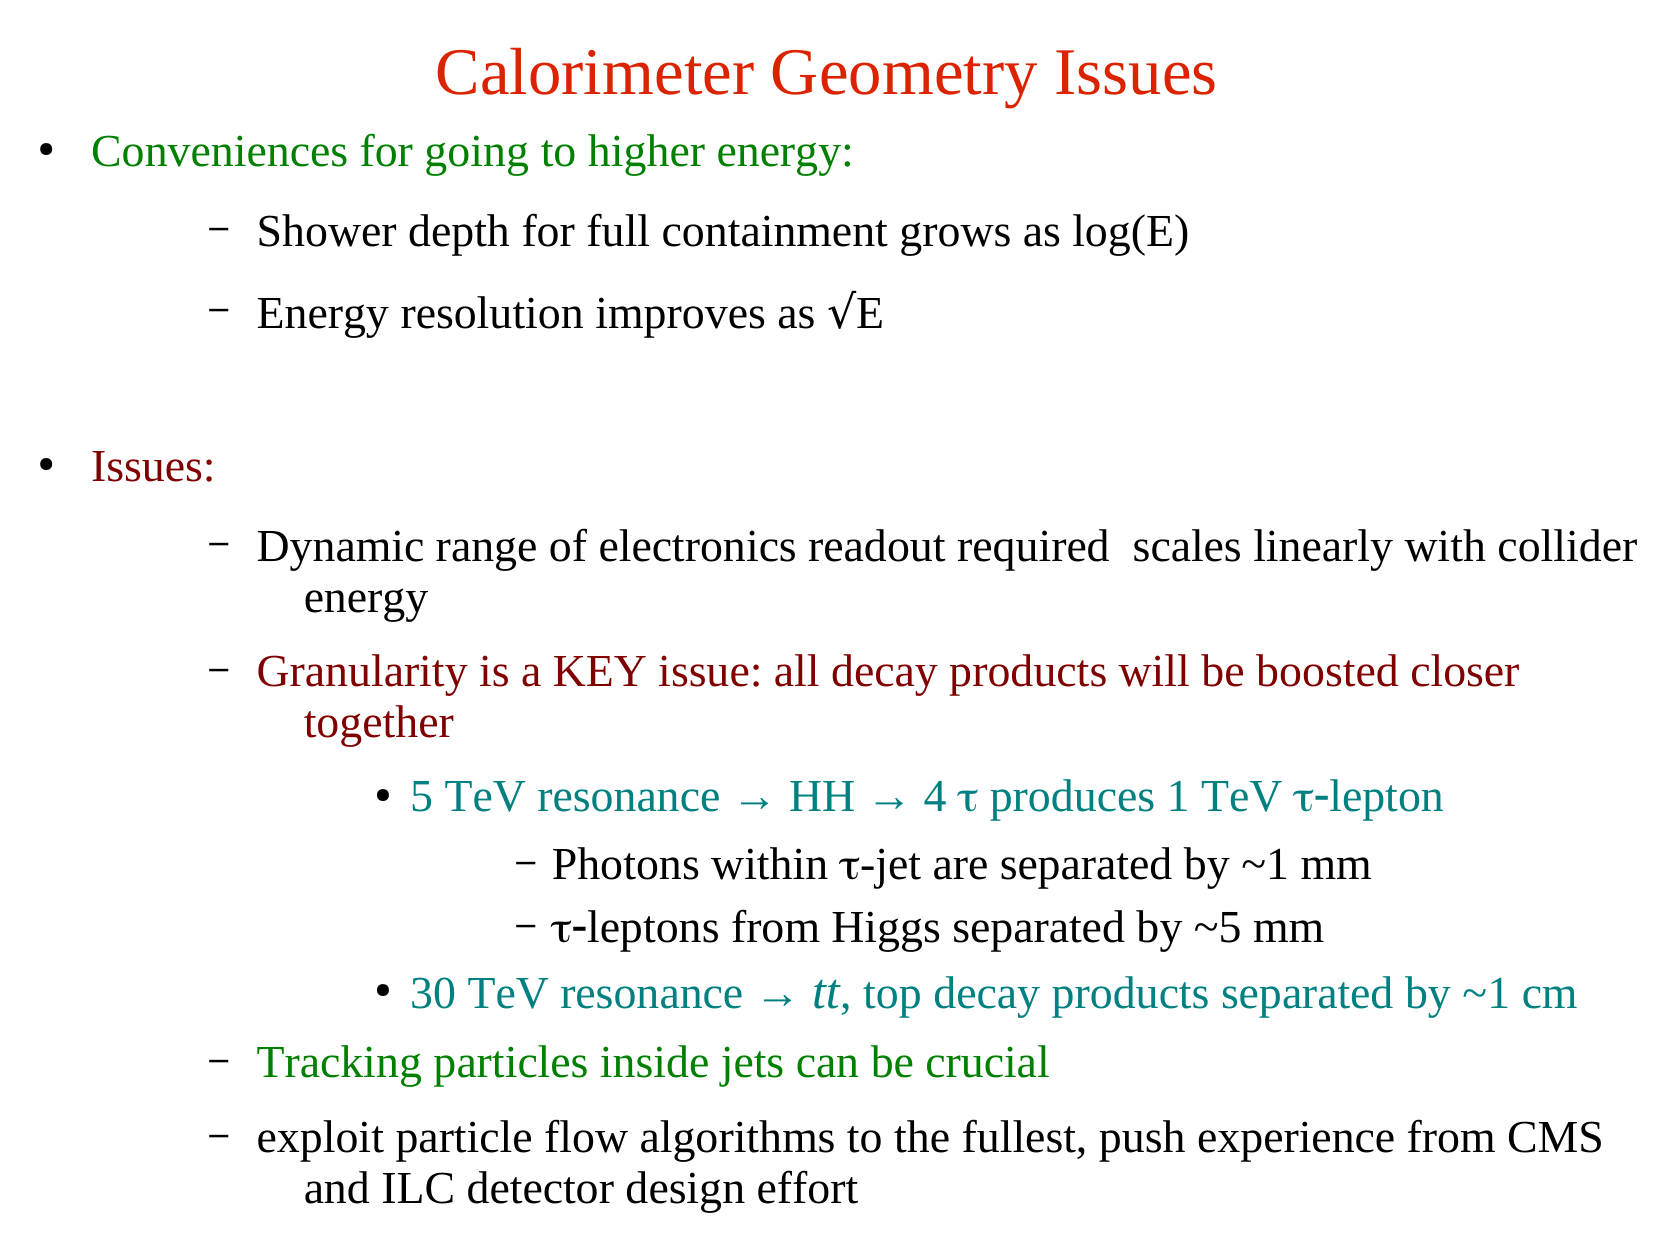

# Calorimeter Geometry Issues
Conveniences for going to higher energy:
Shower depth for full containment grows as log(E)
Energy resolution improves as √E
Issues:
Dynamic range of electronics readout required scales linearly with collider energy
Granularity is a KEY issue: all decay products will be boosted closer together
5 TeV resonance → HH → 4 τ produces 1 TeV τ-lepton
Photons within τ-jet are separated by ~1 mm
τ-leptons from Higgs separated by ~5 mm
30 TeV resonance → tt, top decay products separated by ~1 cm
Tracking particles inside jets can be crucial
exploit particle flow algorithms to the fullest, push experience from CMS and ILC detector design effort